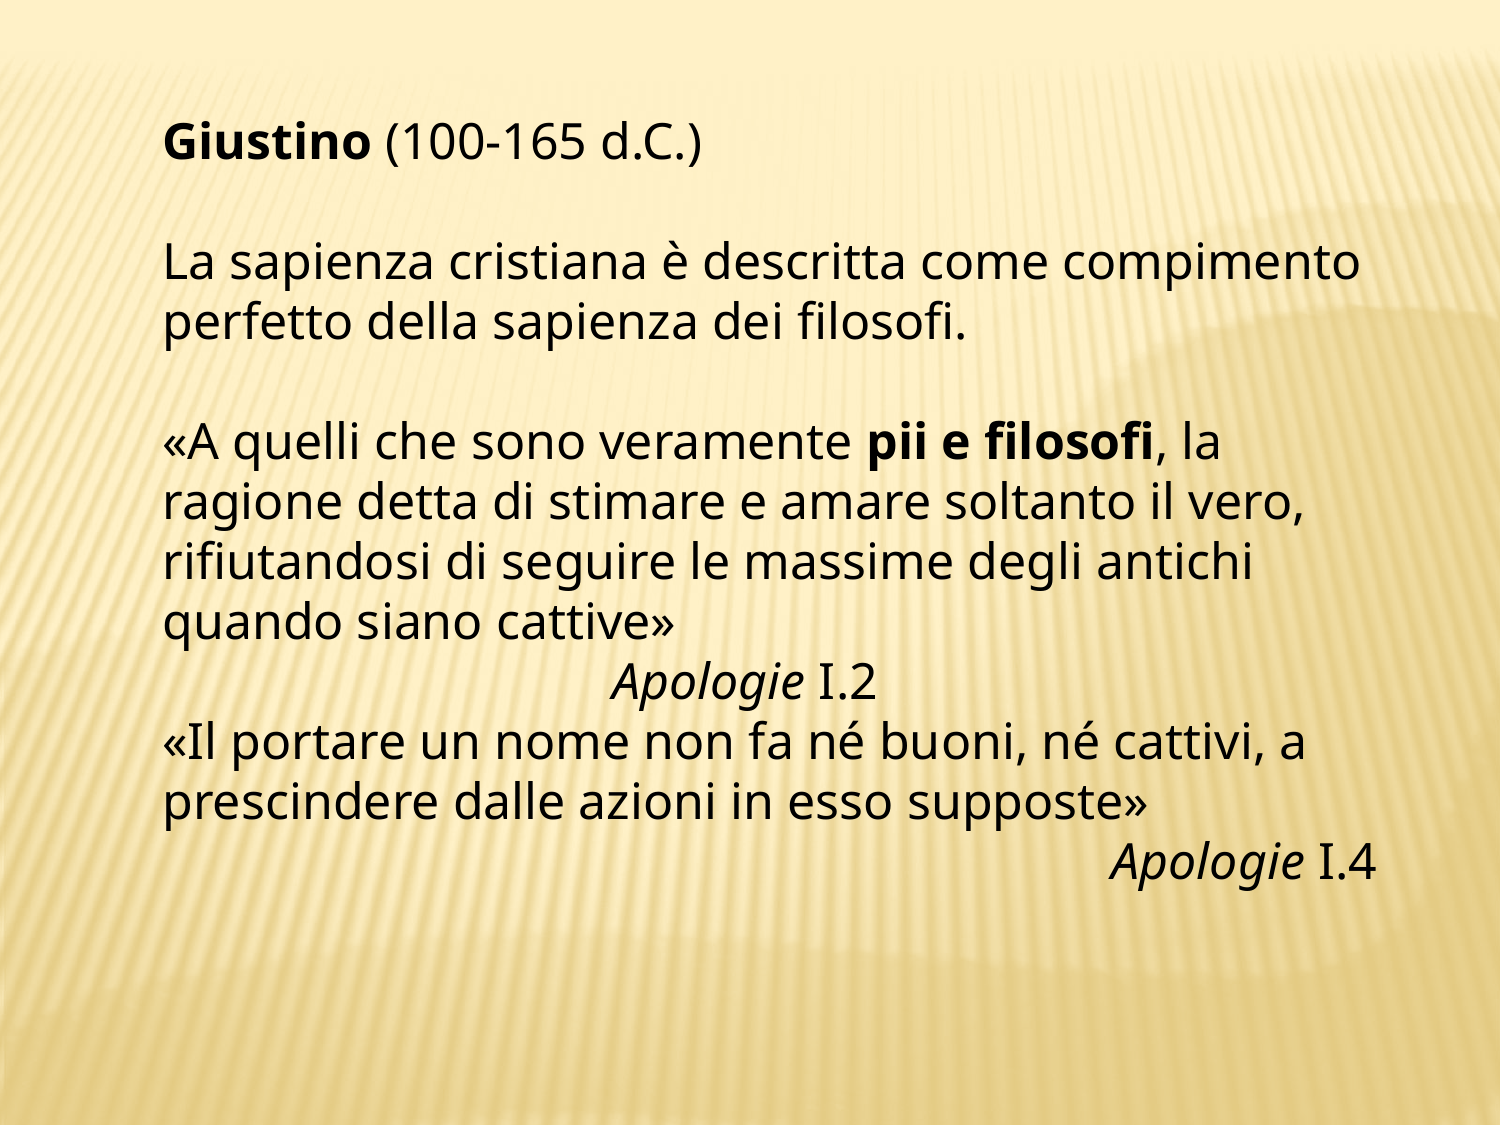

Giustino (100-165 d.C.)
La sapienza cristiana è descritta come compimento perfetto della sapienza dei filosofi.
«A quelli che sono veramente pii e filosofi, la ragione detta di stimare e amare soltanto il vero, rifiutandosi di seguire le massime degli antichi quando siano cattive»
						Apologie I.2
«Il portare un nome non fa né buoni, né cattivi, a prescindere dalle azioni in esso supposte»
 Apologie I.4